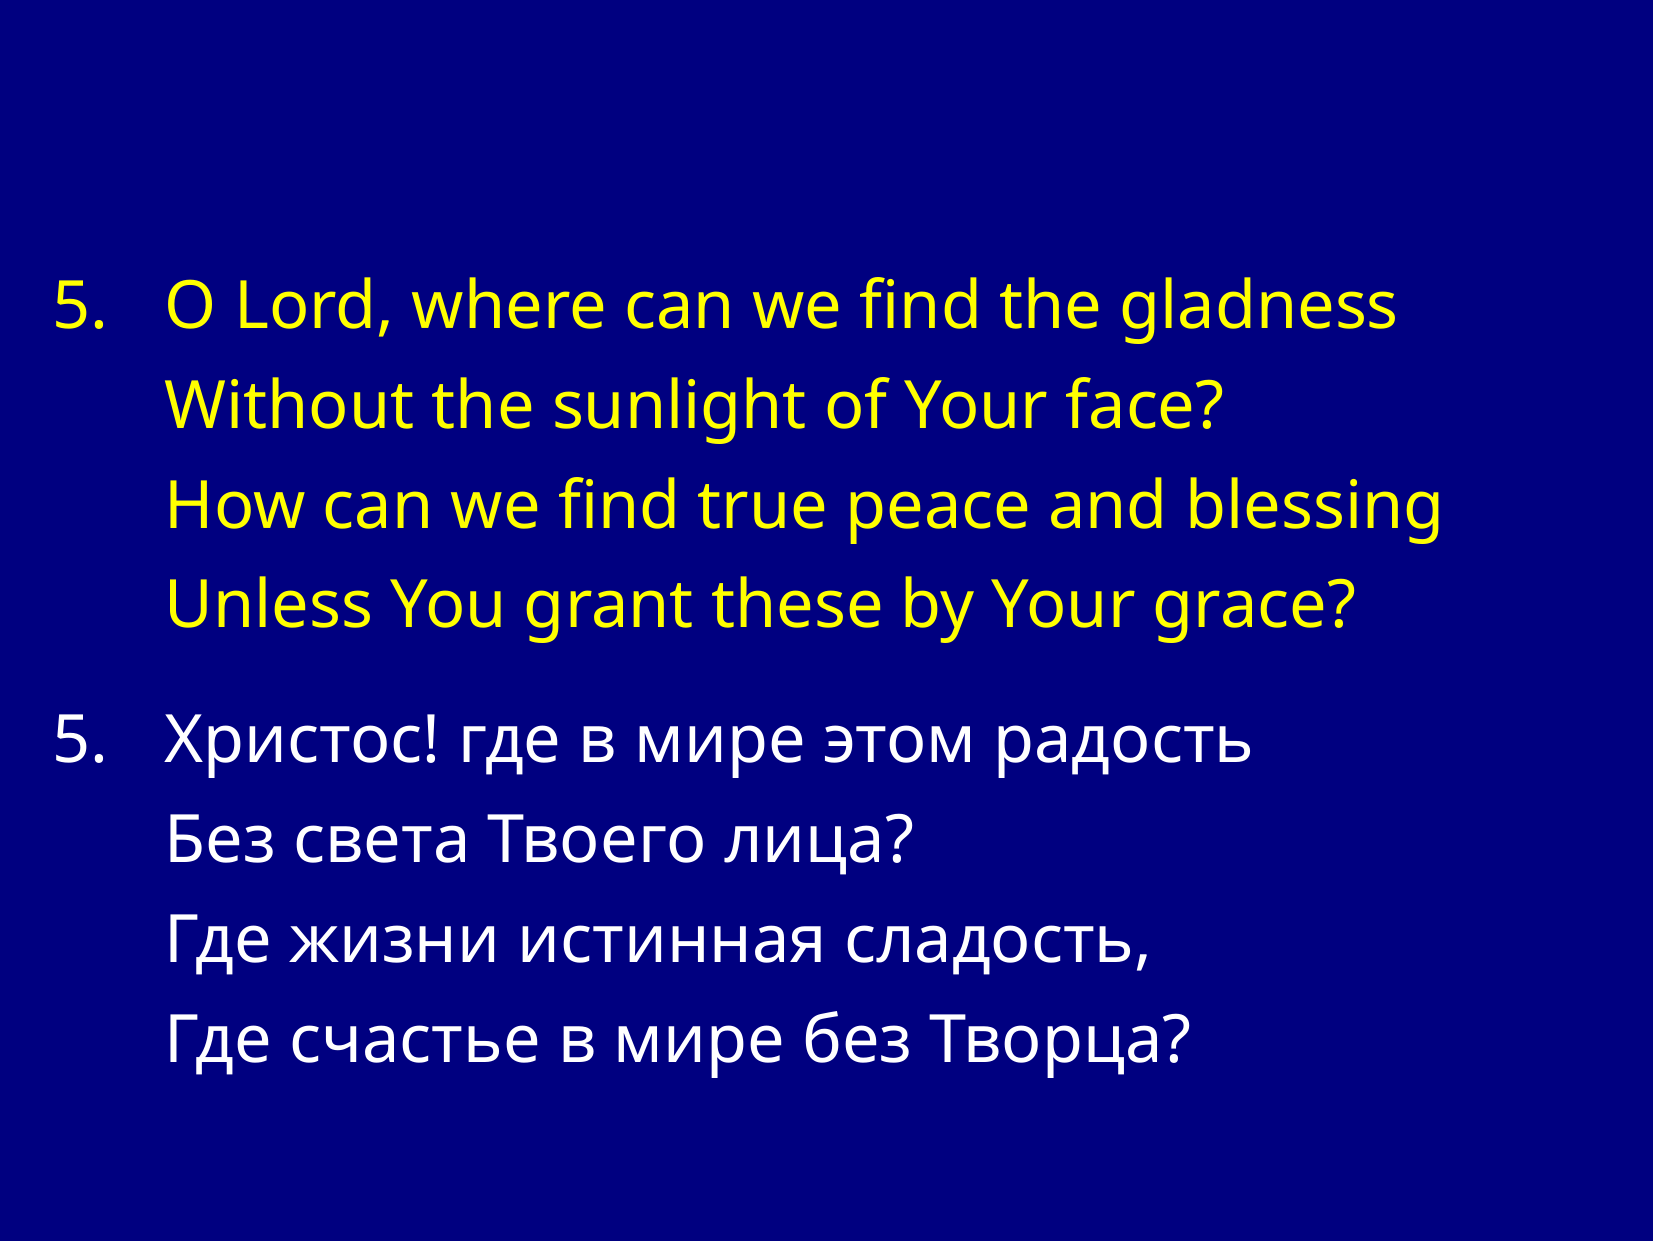

5.	O Lord, where can we find the gladness
	Without the sunlight of Your face?
	How can we find true peace and blessing
	Unless You grant these by Your grace?
5.	Христос! где в мире этом радость
	Без света Твоего лица?
	Где жизни истинная сладость,
	Где счастье в мире без Творца?